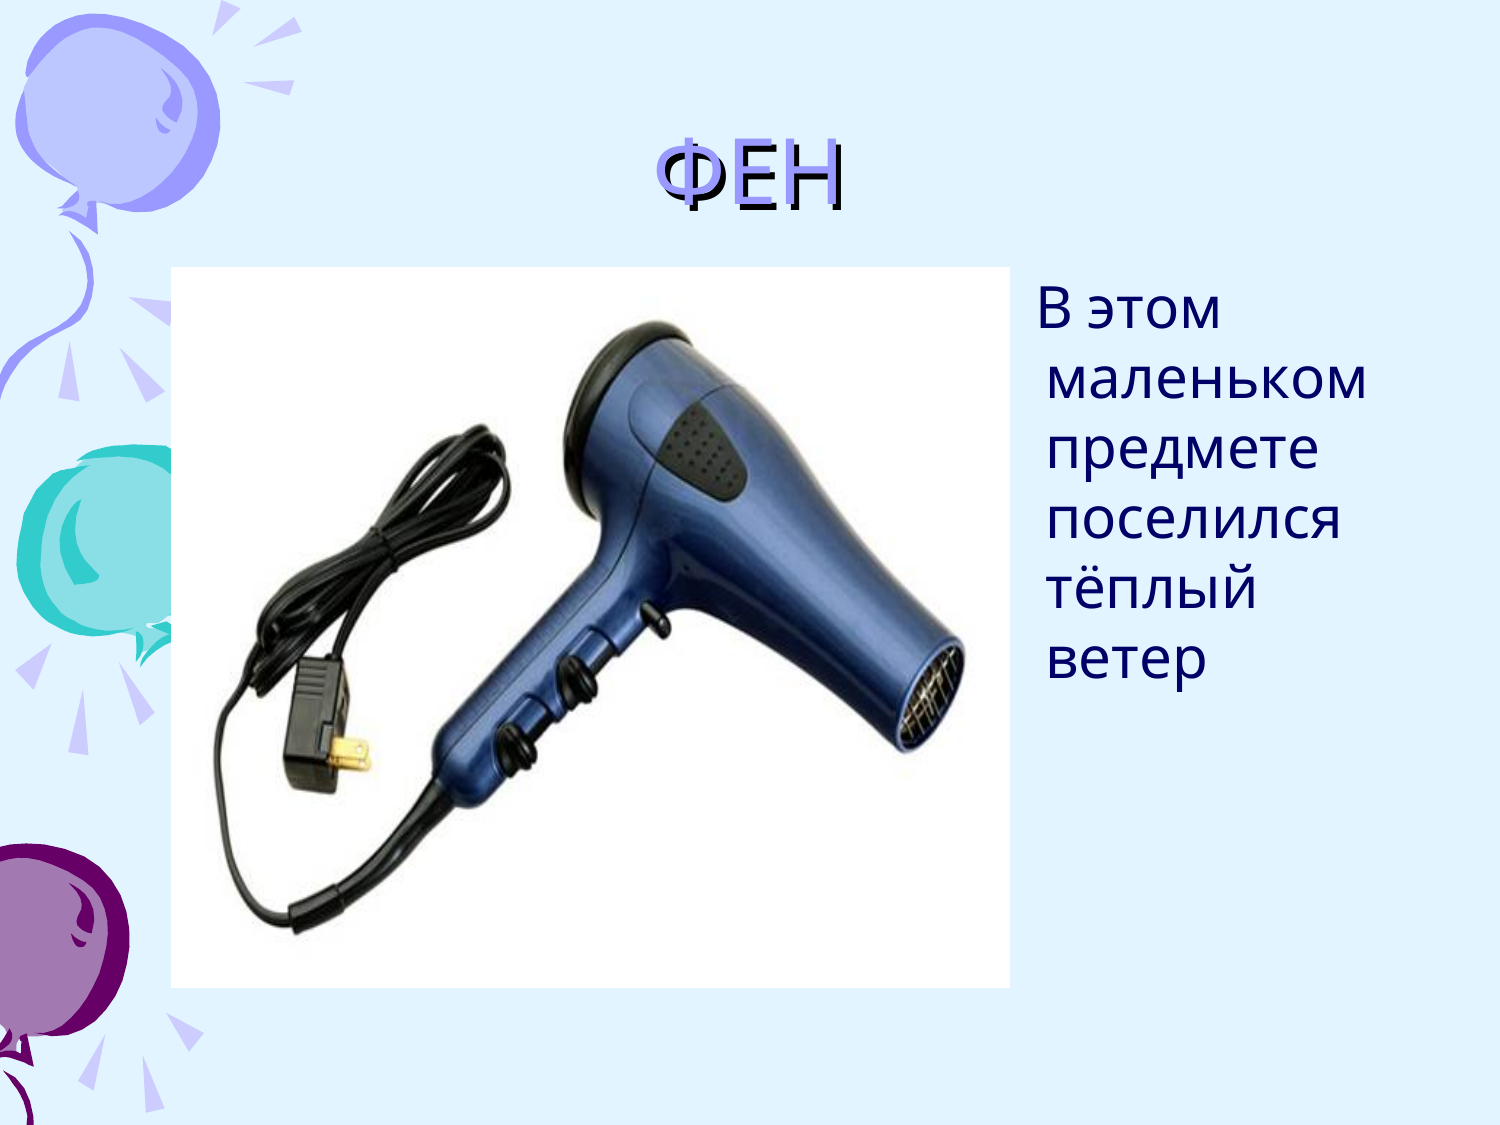

# ФЕН
 В этом маленьком предмете поселился тёплый ветер